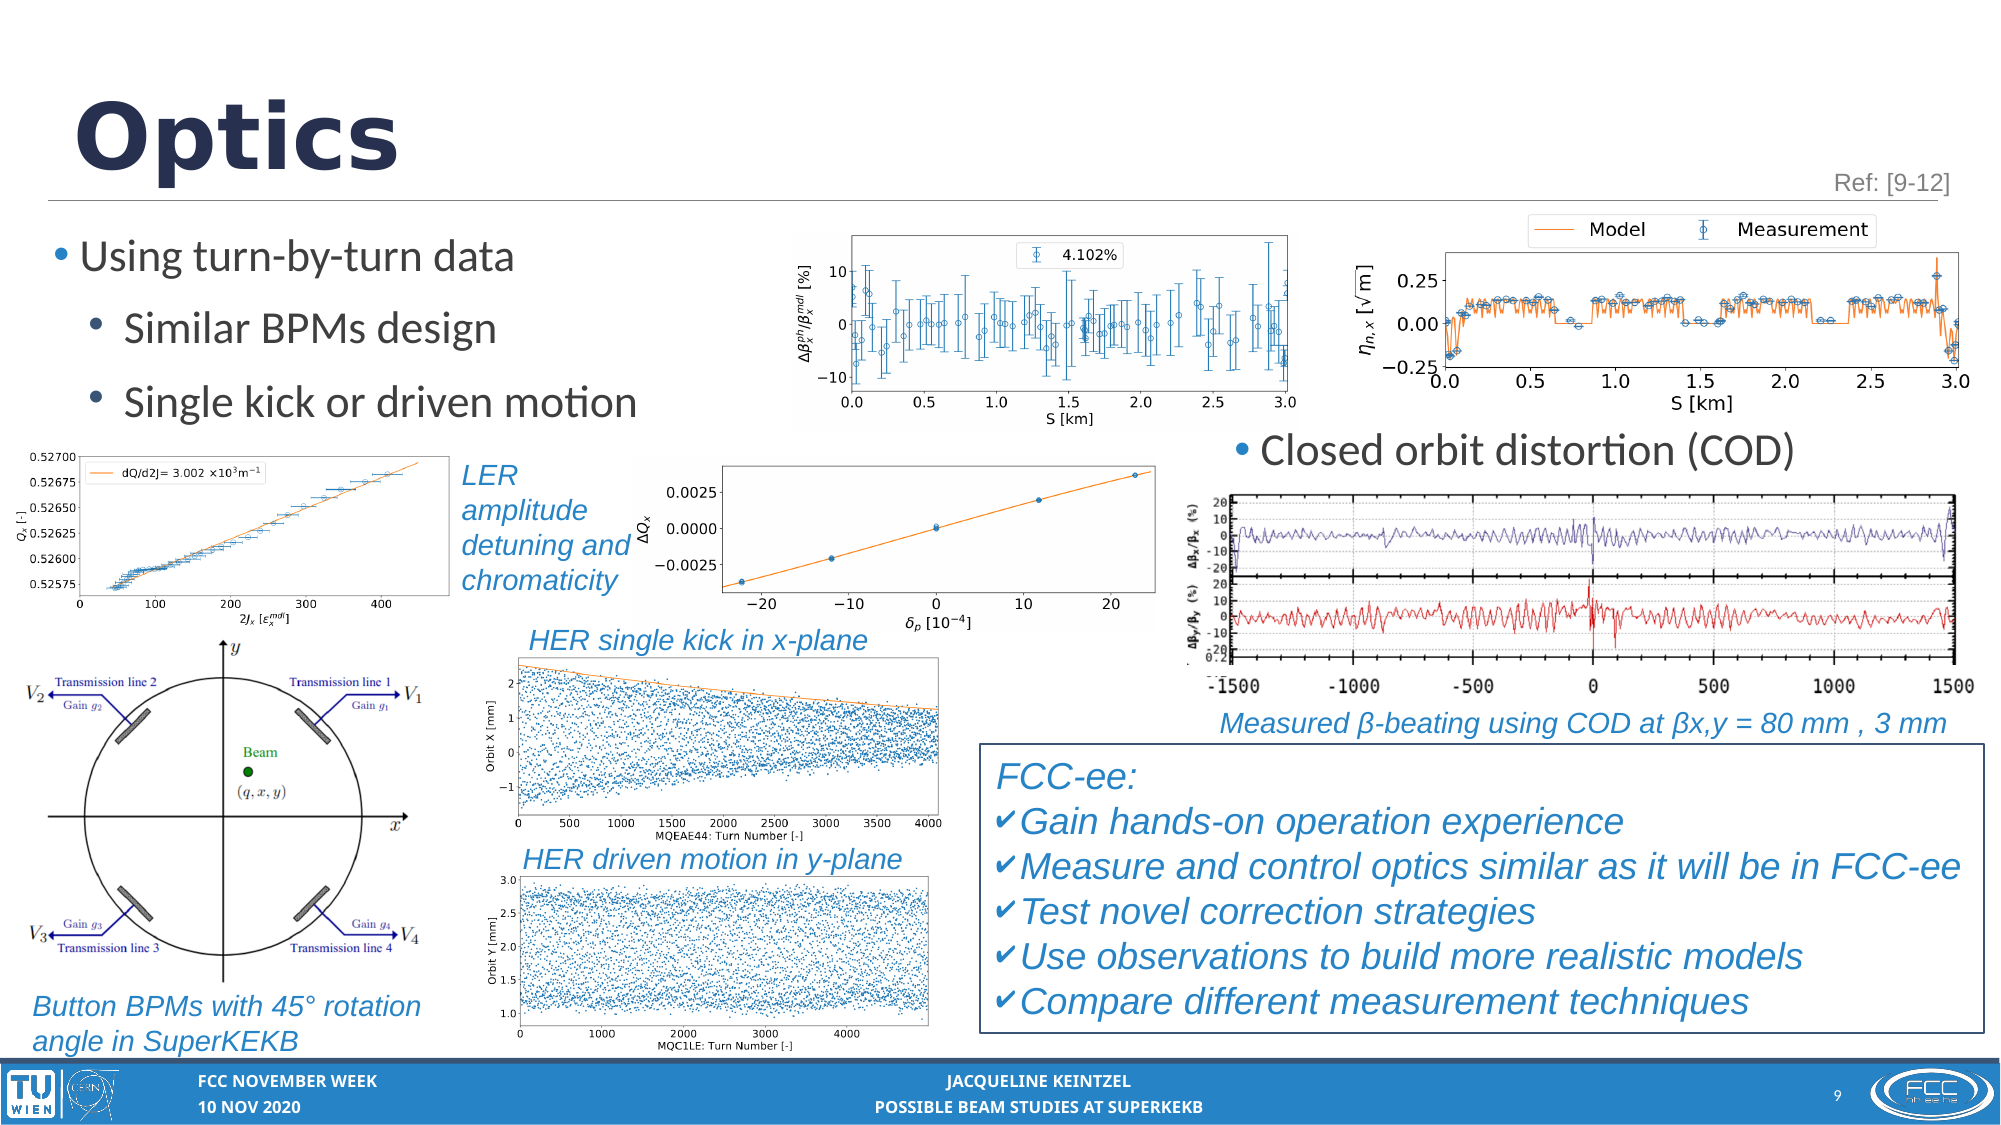

Optics
Ref: [9-12]
 Using turn-by-turn data
Similar BPMs design
Single kick or driven motion
 Closed orbit distortion (COD)
LER amplitude detuning and chromaticity
HER single kick in x-plane
Measured β-beating using COD at βx,y = 80 mm , 3 mm
FCC-ee:
Gain hands-on operation experience
Measure and control optics similar as it will be in FCC-ee
Test novel correction strategies
Use observations to build more realistic models
Compare different measurement techniques
HER driven motion in y-plane
Button BPMs with 45° rotation angle in SuperKEKB